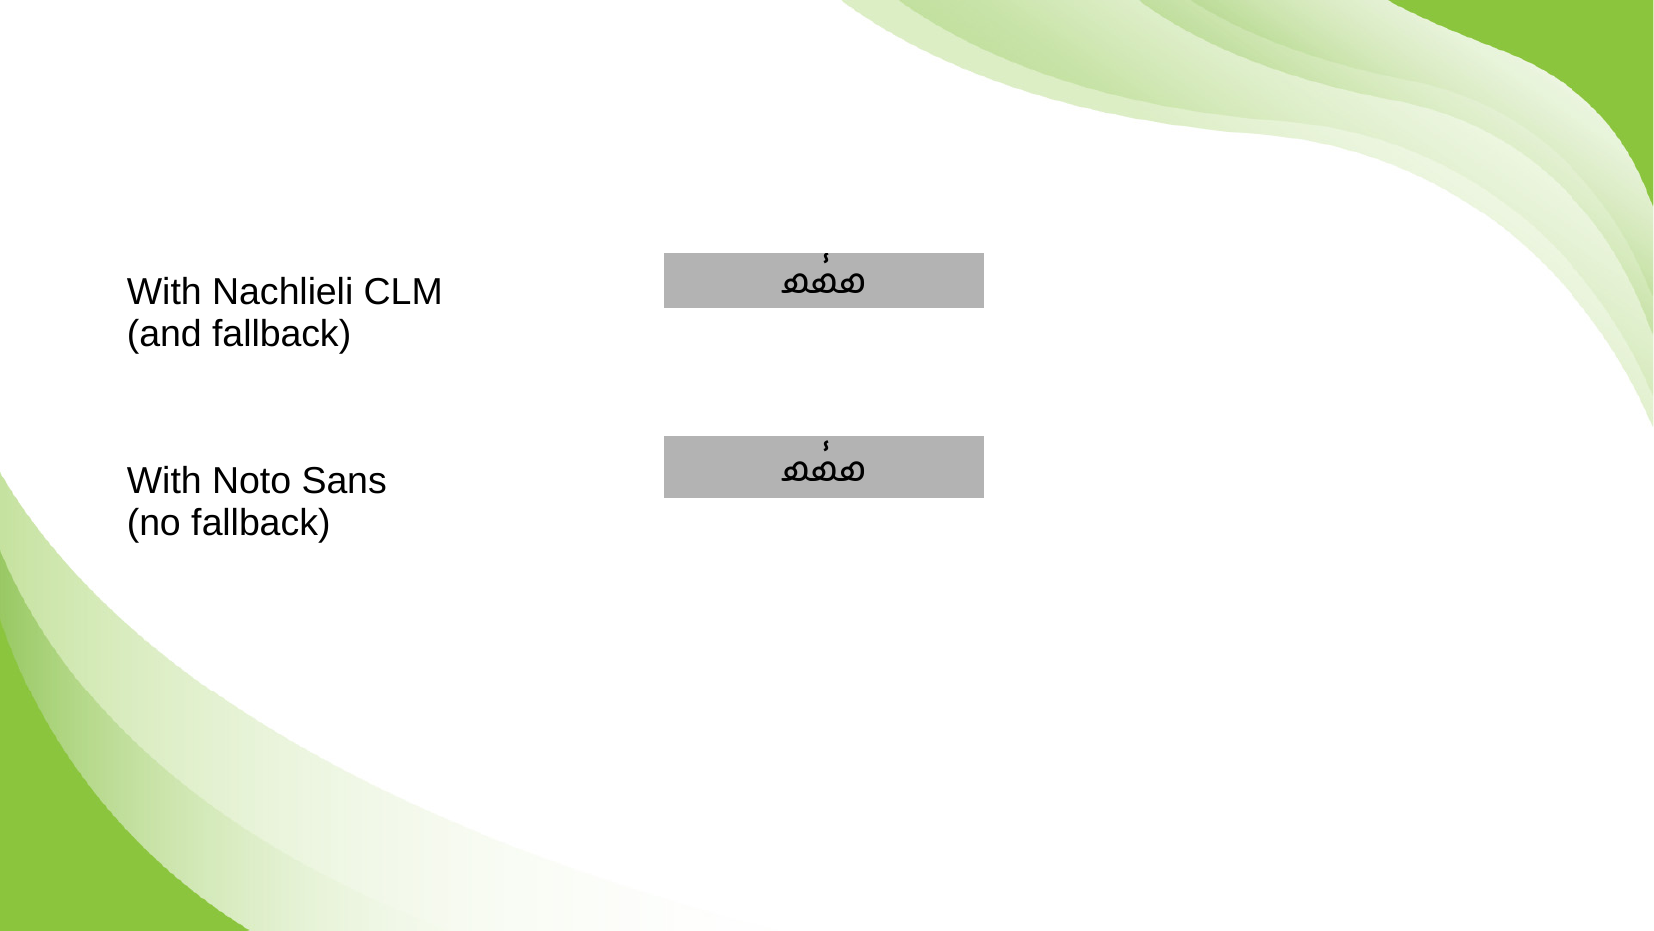

| 𐴇𐴇𐴥𐴇 |
| --- |
With Nachlieli CLM
(and fallback)
| 𐴇𐴇𐴥𐴇 |
| --- |
With Noto Sans
(no fallback)